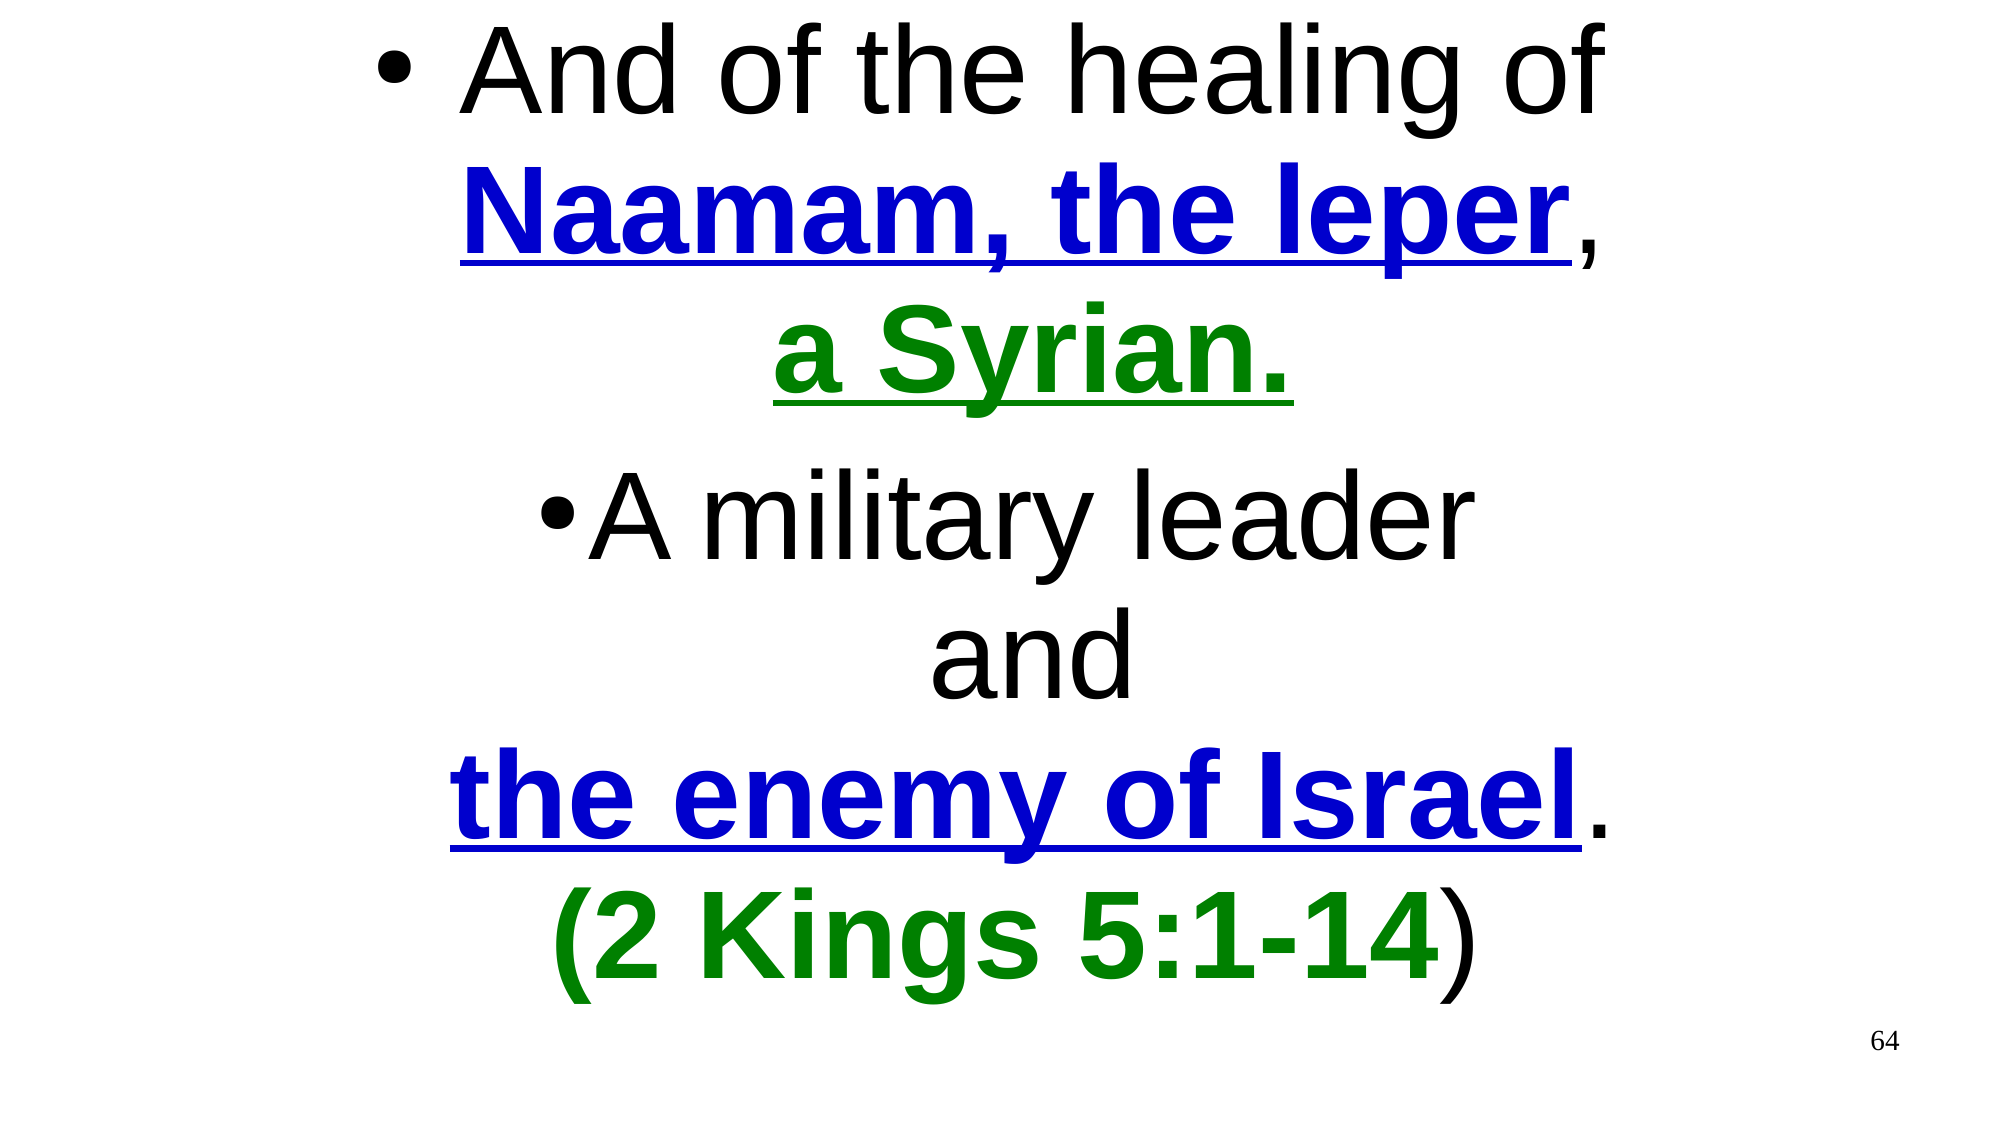

# And of the healing of Naamam, the leper, a Syrian.
A military leader
and
the enemy of Israel.
(2 Kings 5:1-14)
64